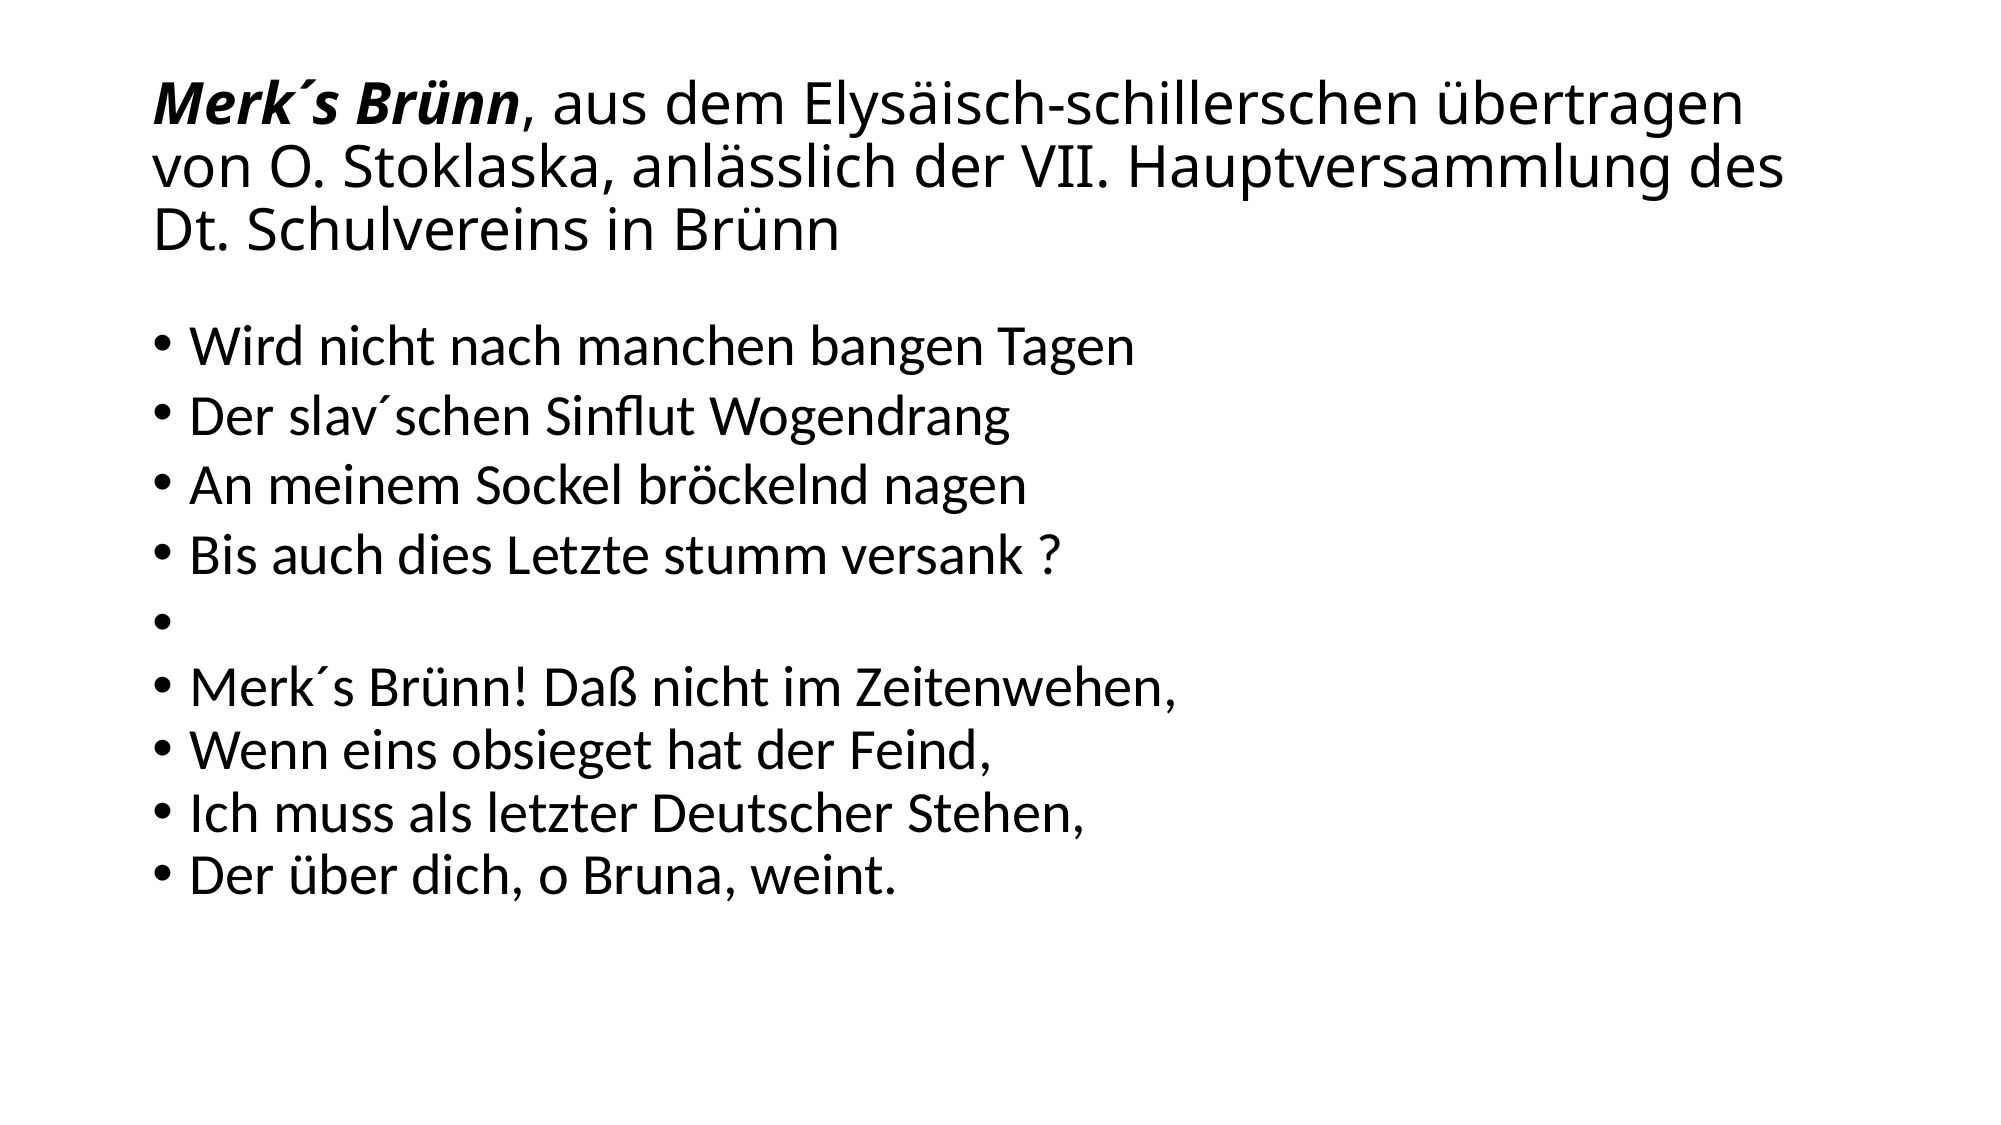

# Merk´s Brünn, aus dem Elysäisch-schillerschen übertragen von O. Stoklaska, anlässlich der VII. Hauptversammlung des Dt. Schulvereins in Brünn
Wird nicht nach manchen bangen Tagen
Der slav´schen Sinflut Wogendrang
An meinem Sockel bröckelnd nagen
Bis auch dies Letzte stumm versank ?
Merk´s Brünn! Daß nicht im Zeitenwehen,
Wenn eins obsieget hat der Feind,
Ich muss als letzter Deutscher Stehen,
Der über dich, o Bruna, weint.